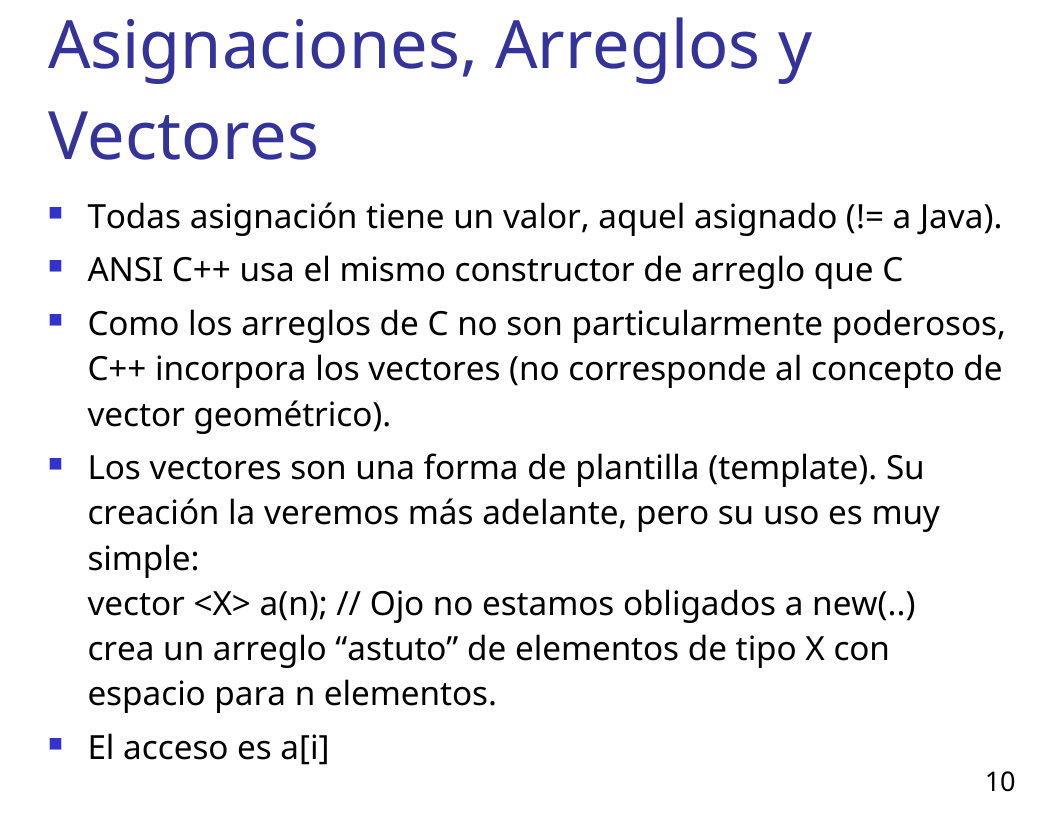

# Asignaciones, Arreglos y Vectores
Todas asignación tiene un valor, aquel asignado (!= a Java).
ANSI C++ usa el mismo constructor de arreglo que C
Como los arreglos de C no son particularmente poderosos, C++ incorpora los vectores (no corresponde al concepto de vector geométrico).
Los vectores son una forma de plantilla (template). Su creación la veremos más adelante, pero su uso es muy simple:
vector <X> a(n); // Ojo no estamos obligados a new(..)
crea un arreglo “astuto” de elementos de tipo X con espacio para n elementos.
El acceso es a[i]
10